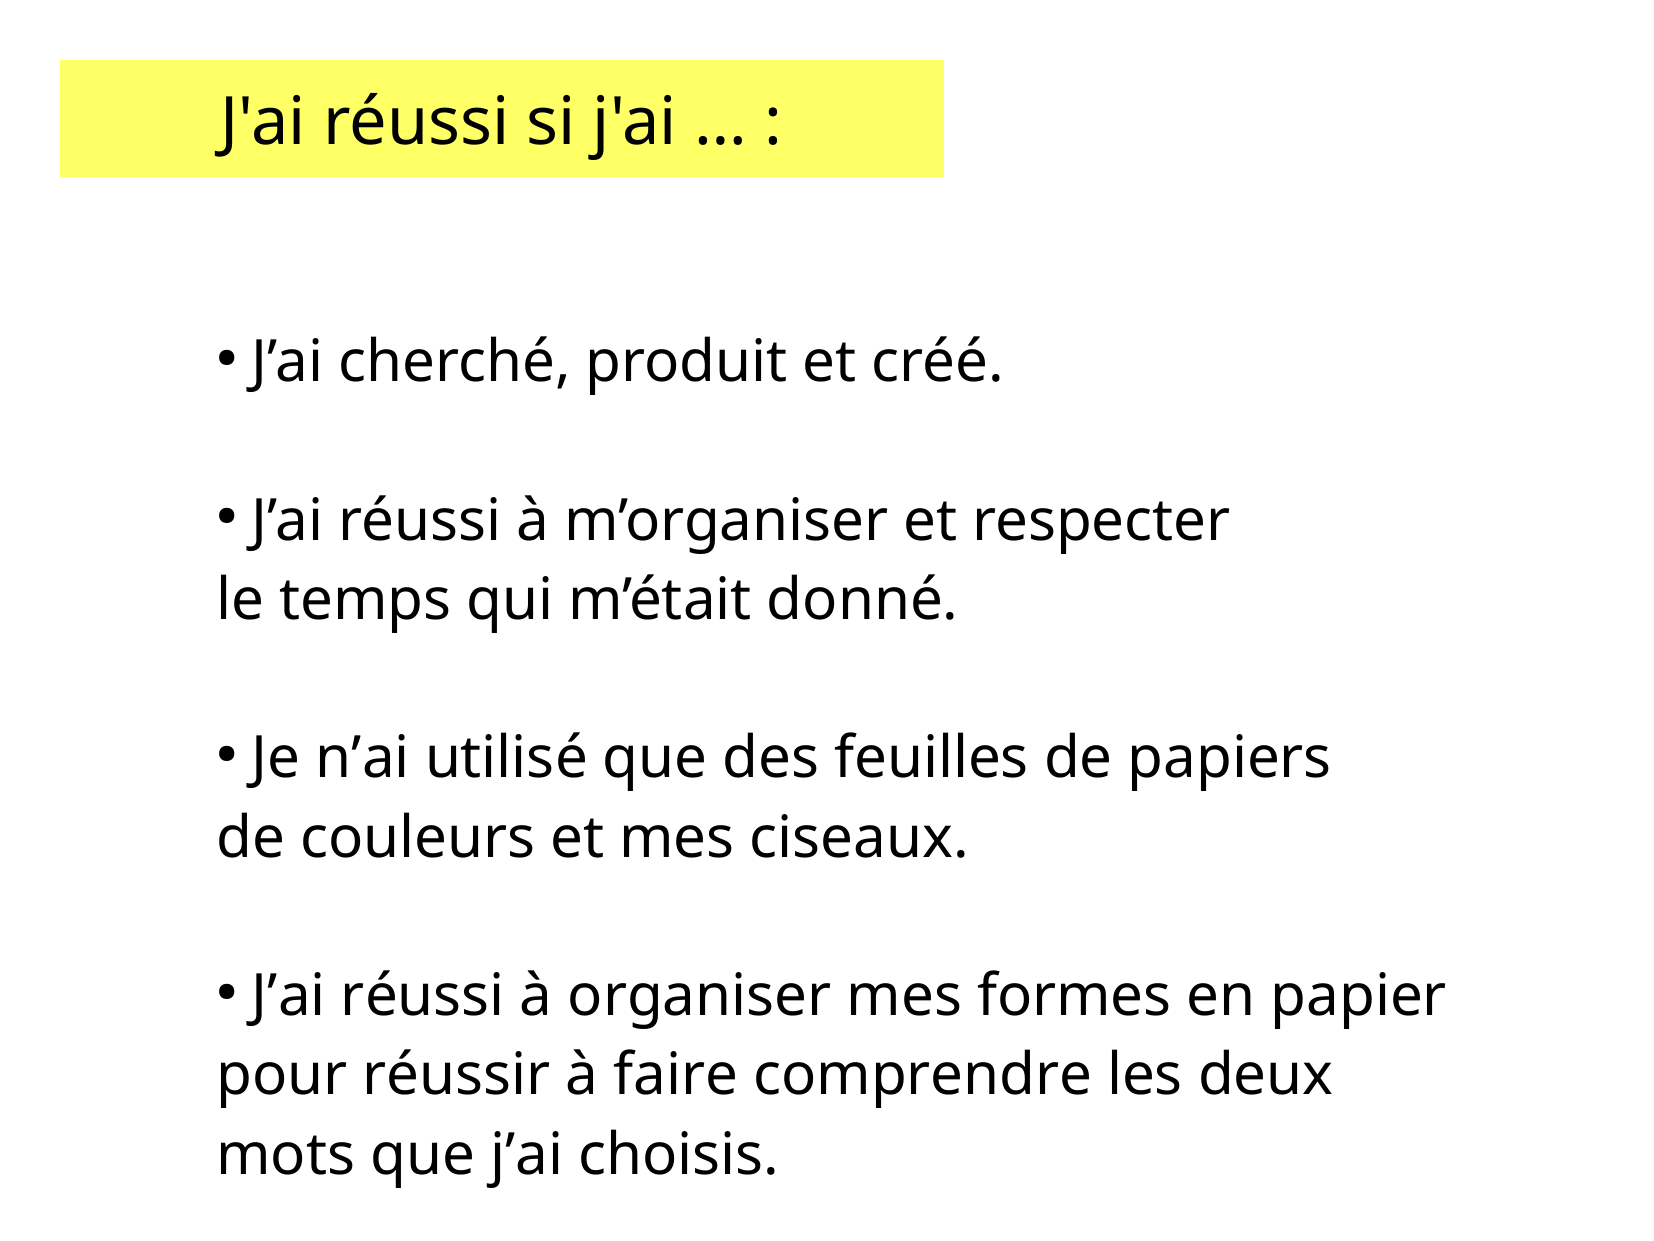

J'ai réussi si j'ai … :
J’ai cherché, produit et créé.
J’ai réussi à m’organiser et respecter
le temps qui m’était donné.
Je n’ai utilisé que des feuilles de papiers
de couleurs et mes ciseaux.
J’ai réussi à organiser mes formes en papier
pour réussir à faire comprendre les deux
mots que j’ai choisis.